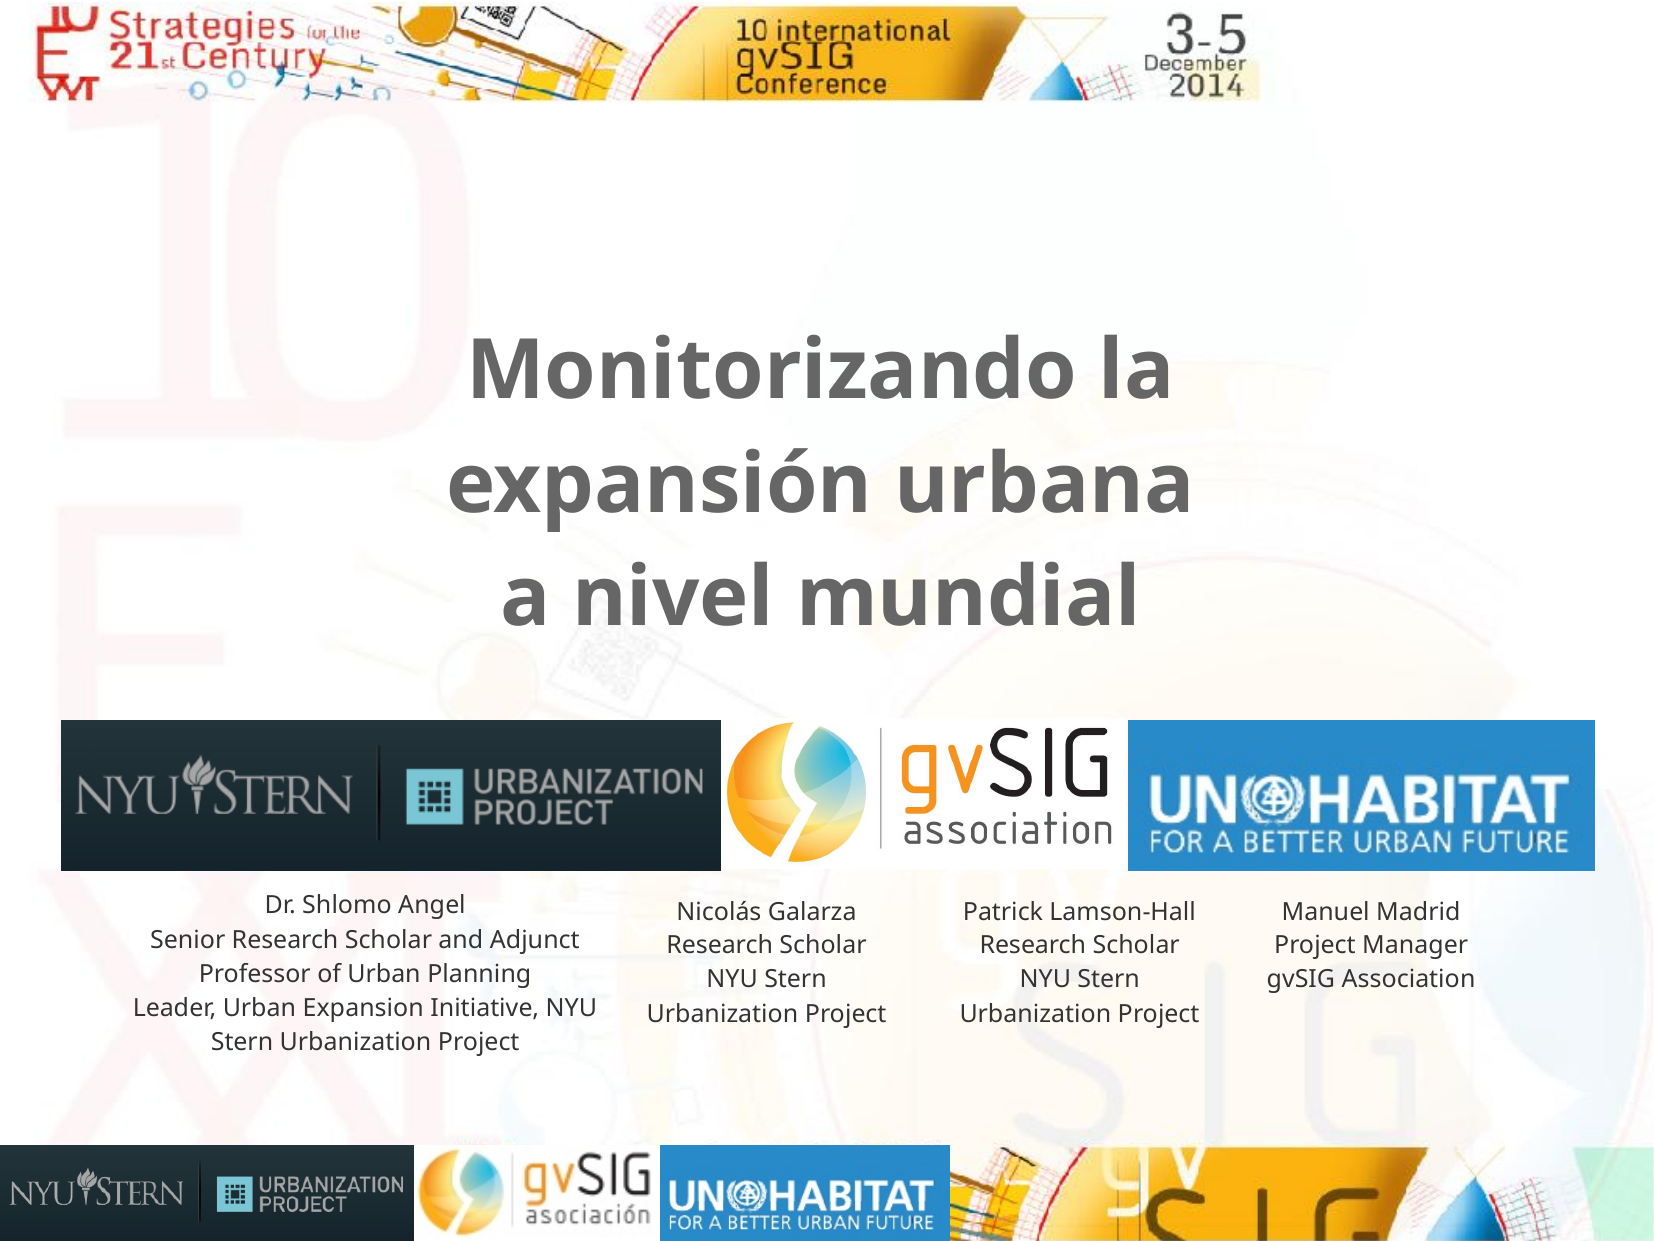

# Monitorizando la expansión urbana a nivel mundial
OSGIS 2011
 22ndJune
Dr. Shlomo Angel
Senior Research Scholar and Adjunct Professor of Urban Planning
Leader, Urban Expansion Initiative, NYU Stern Urbanization Project
Nicolás Galarza
Research Scholar
NYU Stern Urbanization Project
Patrick Lamson-Hall
Research Scholar
NYU Stern Urbanization Project
Manuel Madrid
Project Manager
gvSIG Association